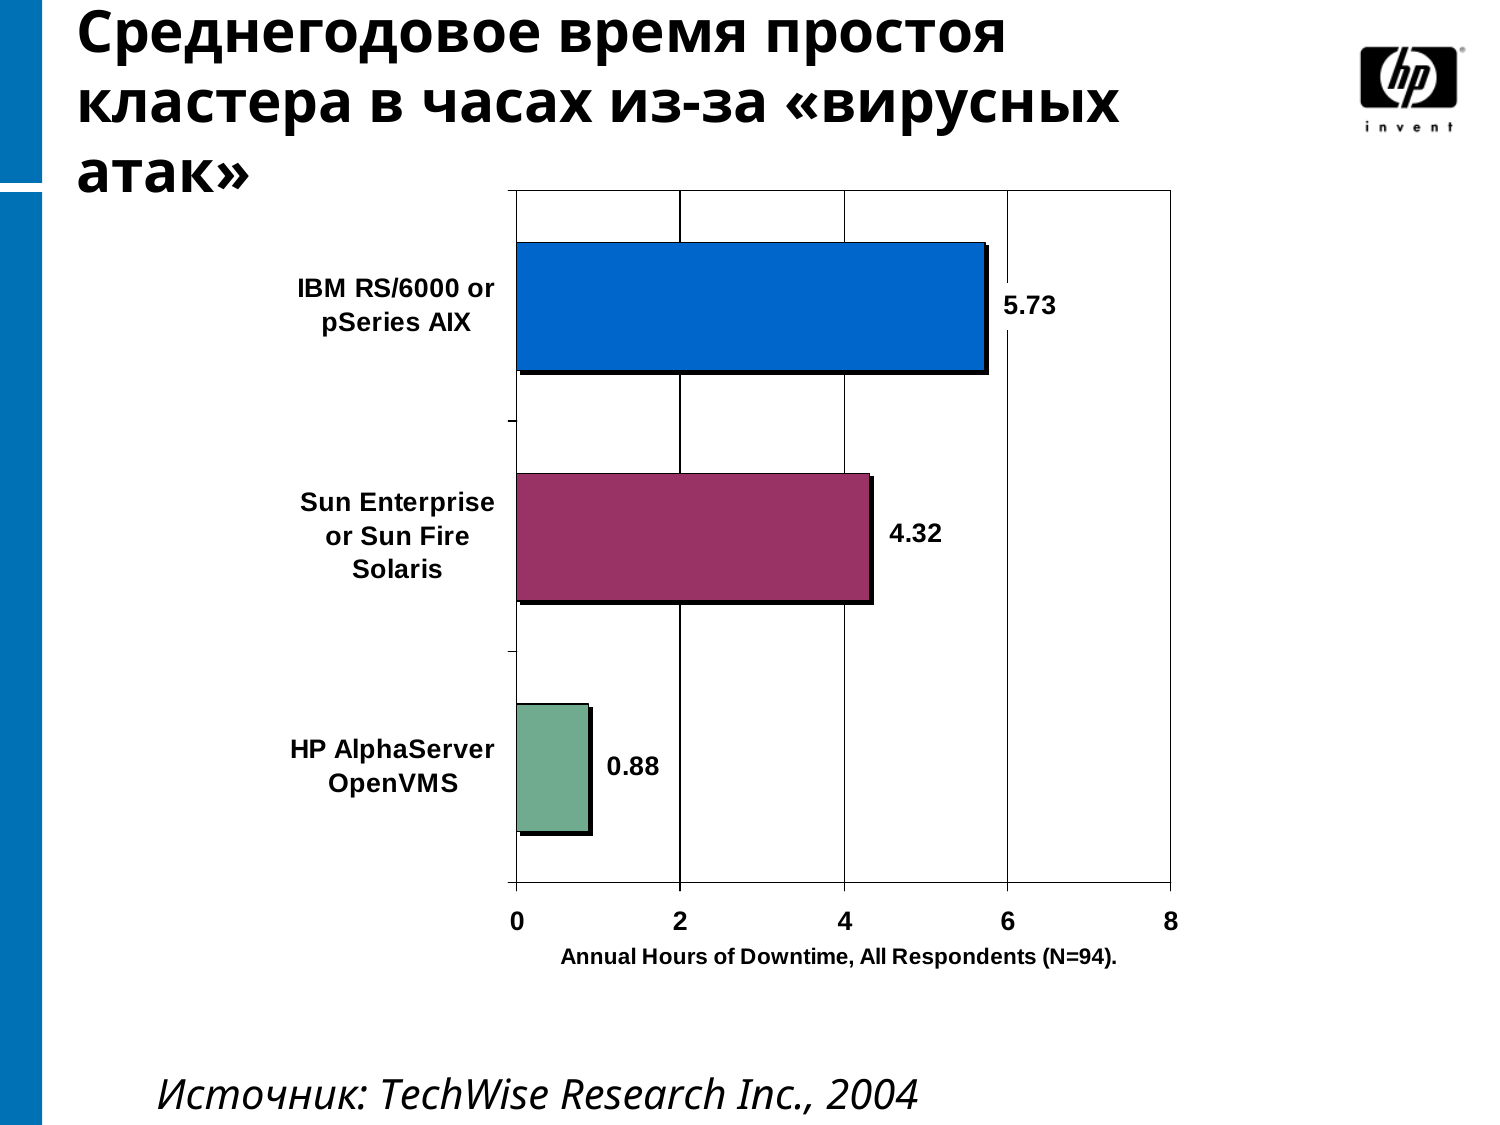

Среднегодовое время простоя кластера в часах из-за «вирусных атак»
Источник: TechWise Research Inc., 2004